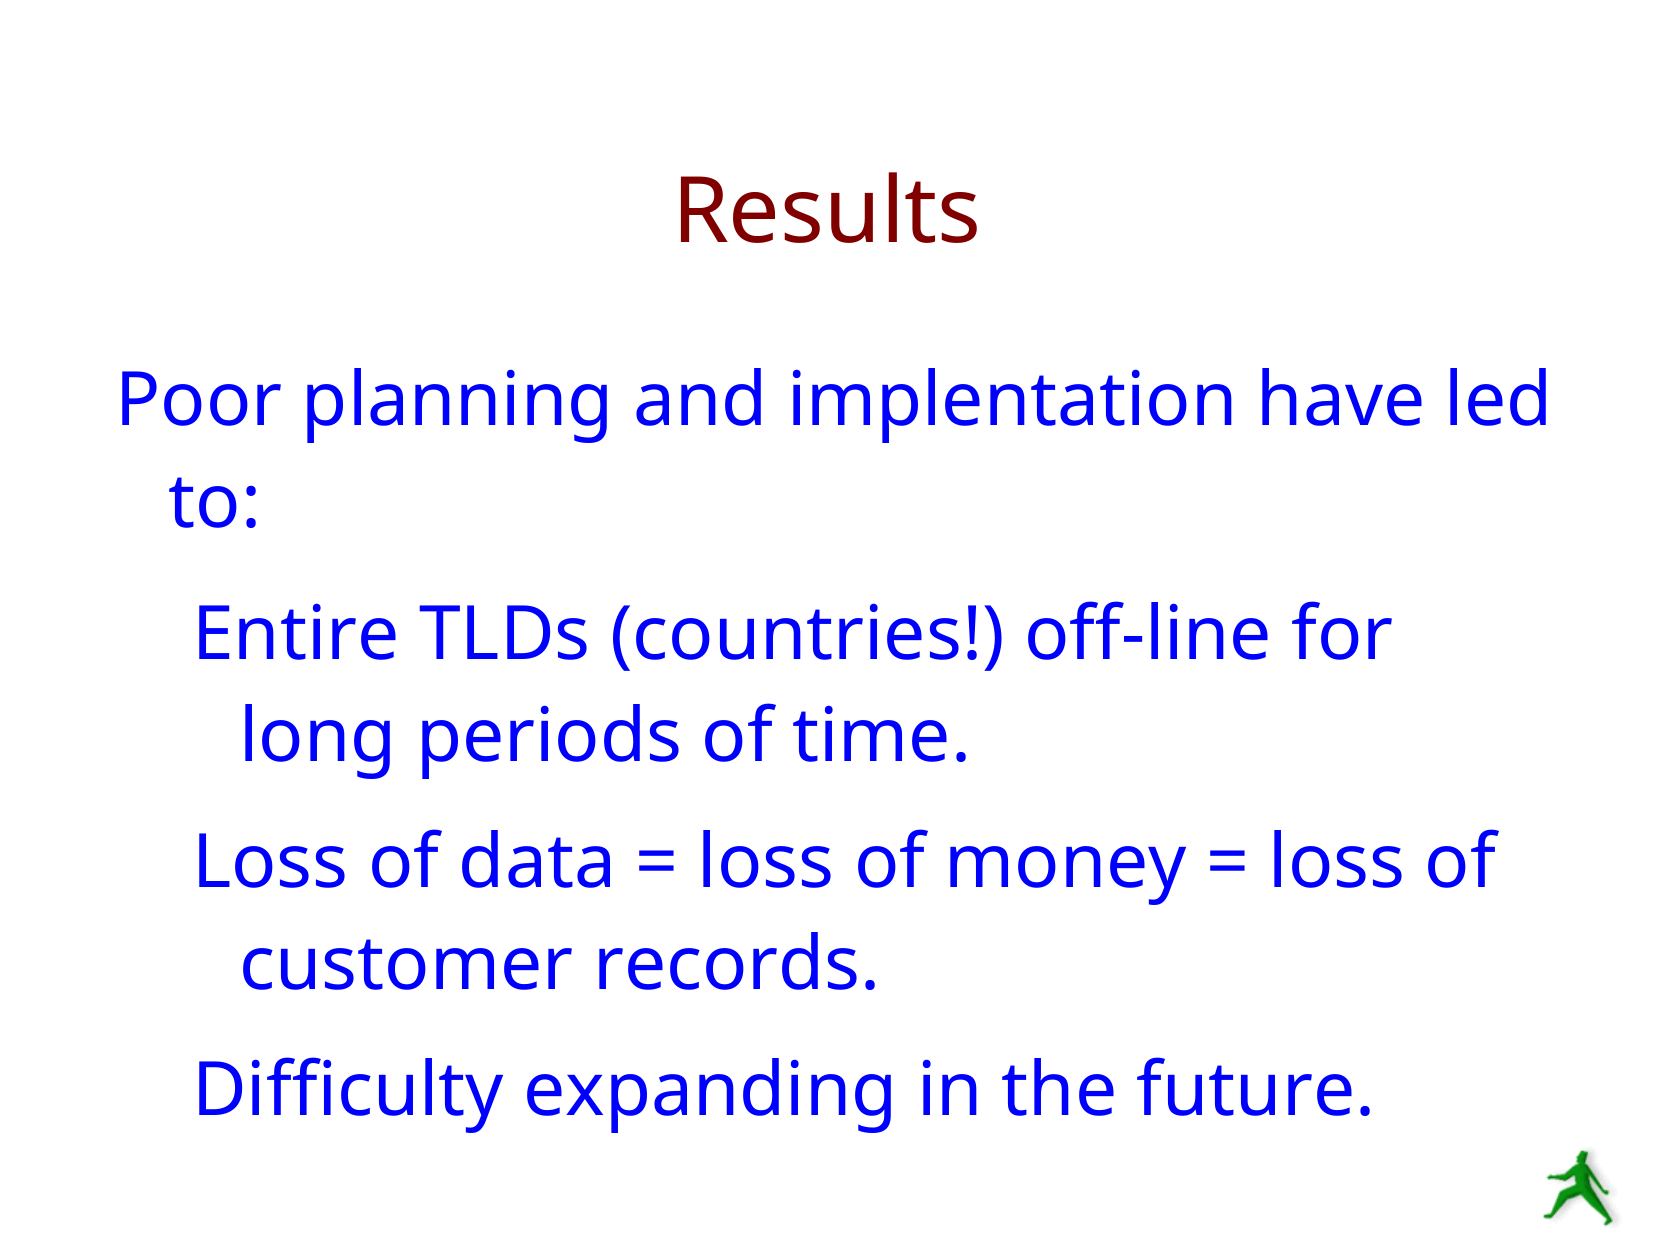

# Results
Poor planning and implentation have led to:
Entire TLDs (countries!) off-line for long periods of time.
Loss of data = loss of money = loss of customer records.
Difficulty expanding in the future.